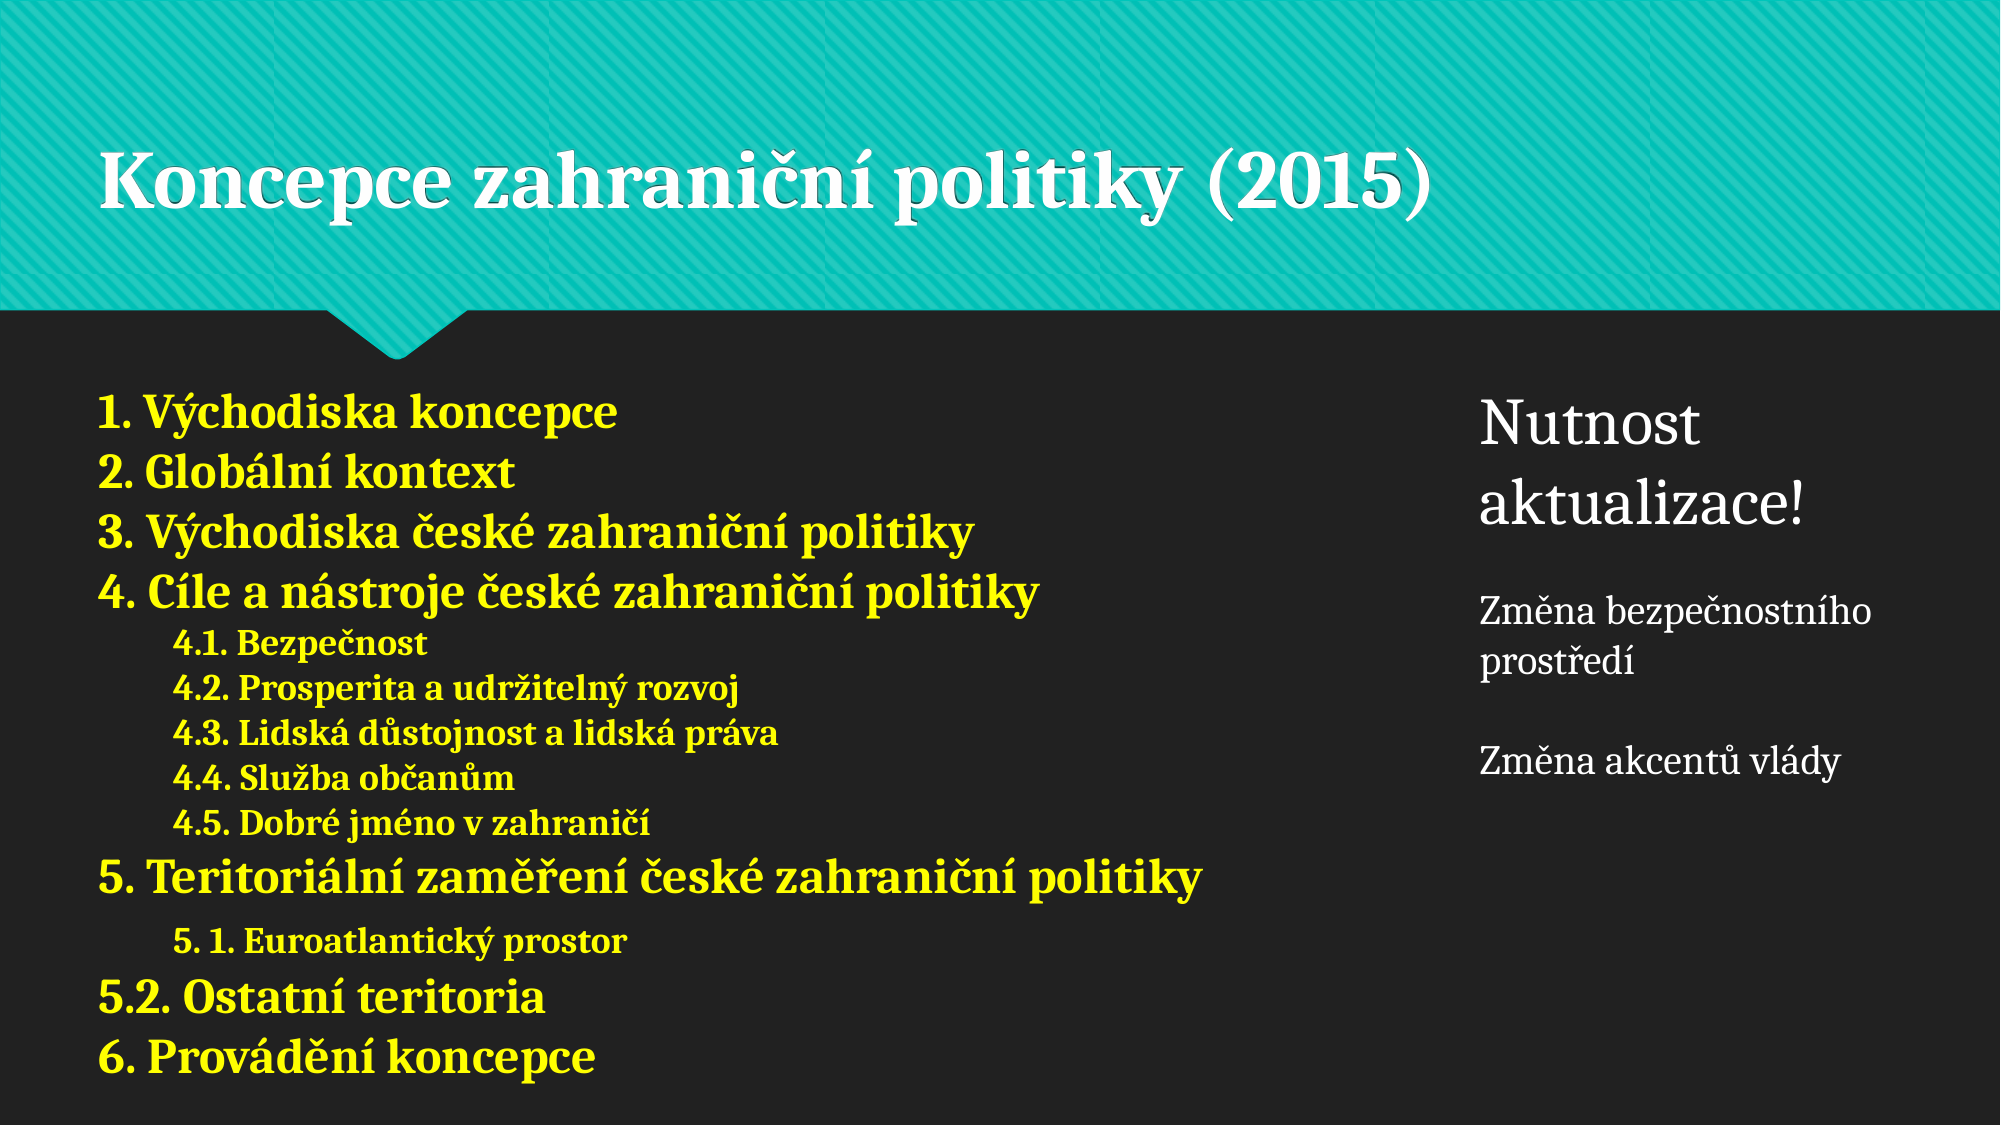

# Koncepce zahraniční politiky (2015)
Nutnost aktualizace!
Změna bezpečnostního prostředí
Změna akcentů vlády
1. Východiska koncepce
2. Globální kontext
3. Východiska české zahraniční politiky
4. Cíle a nástroje české zahraniční politiky
	4.1. Bezpečnost
	4.2. Prosperita a udržitelný rozvoj
	4.3. Lidská důstojnost a lidská práva
	4.4. Služba občanům
	4.5. Dobré jméno v zahraničí
5. Teritoriální zaměření české zahraniční politiky
 	5. 1. Euroatlantický prostor
5.2. Ostatní teritoria
6. Provádění koncepce